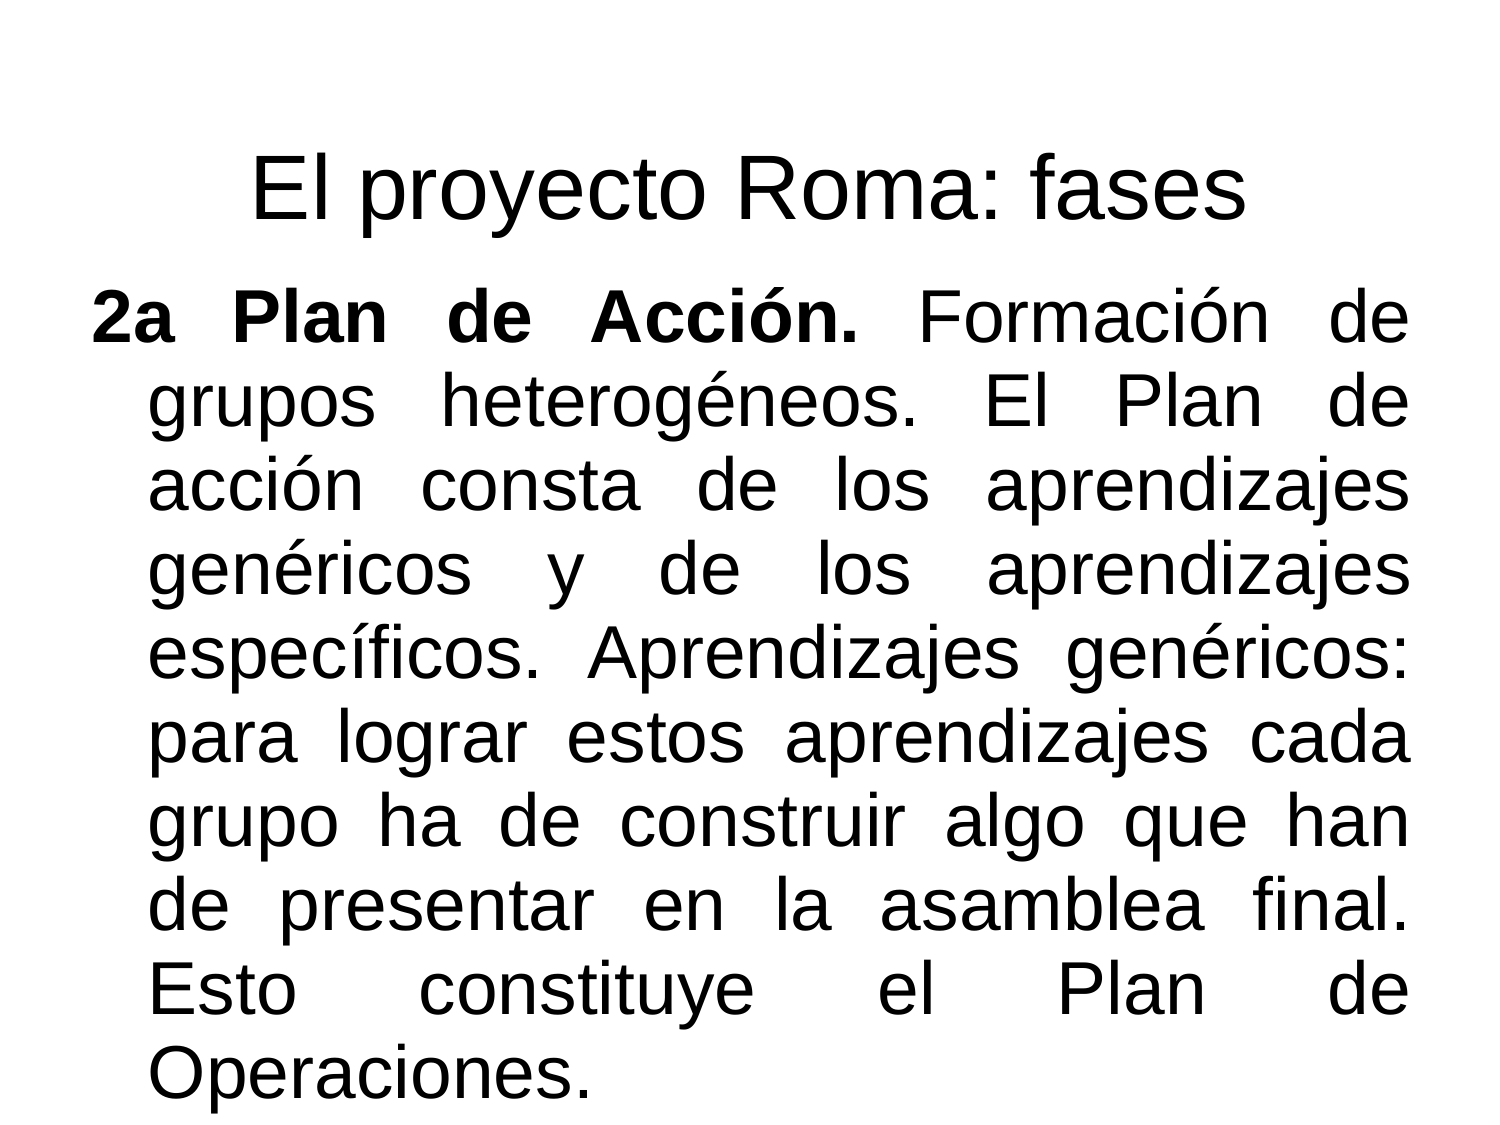

# El proyecto Roma: fases
2a Plan de Acción. Formación de grupos heterogéneos. El Plan de acción consta de los aprendizajes genéricos y de los aprendizajes específicos. Aprendizajes genéricos: para lograr estos aprendizajes cada grupo ha de construir algo que han de presentar en la asamblea final. Esto constituye el Plan de Operaciones.